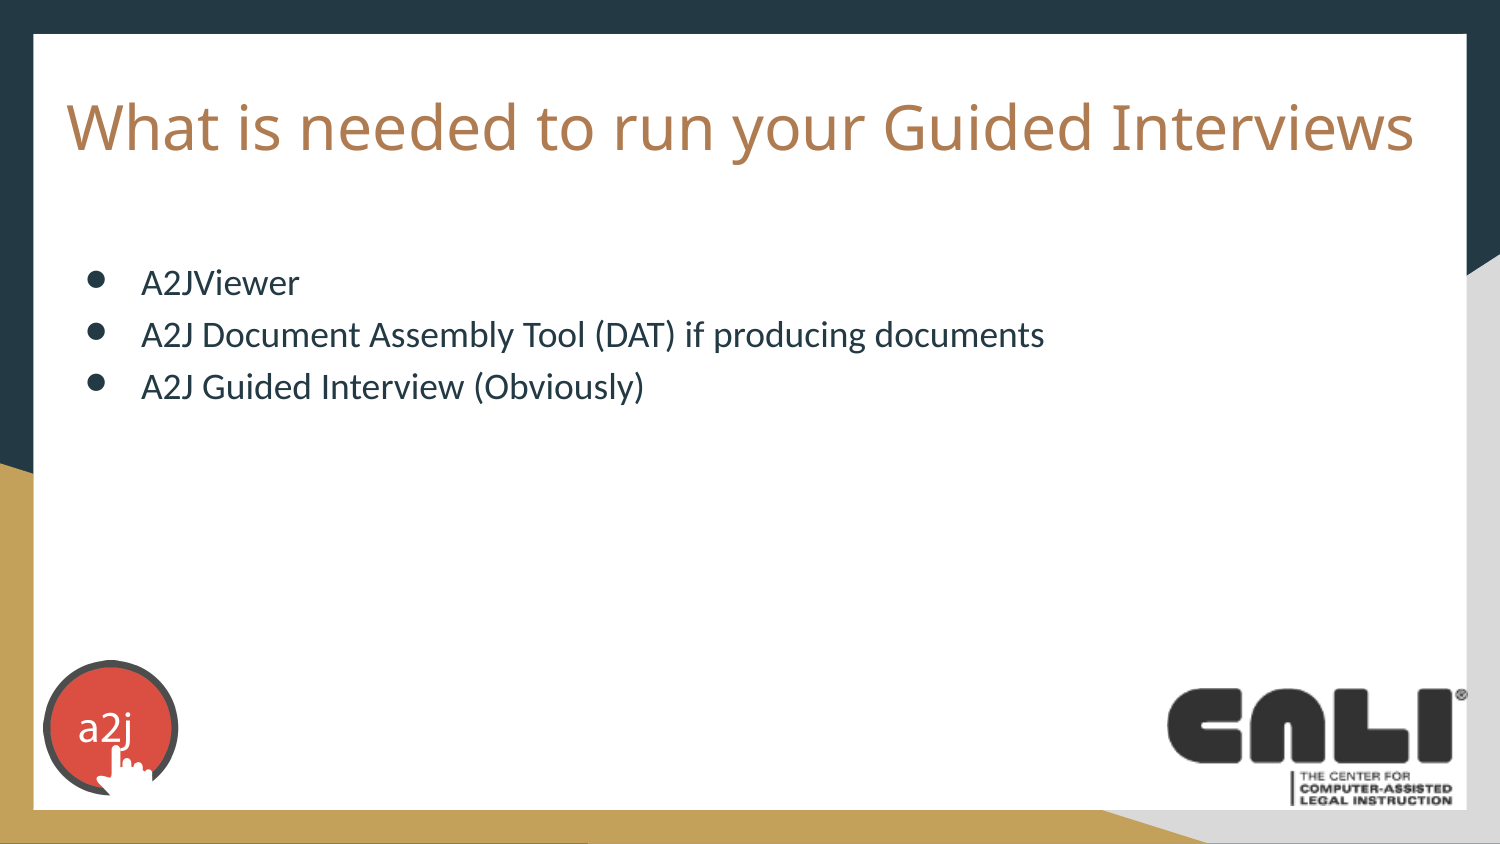

# What is needed to run your Guided Interviews
A2JViewer
A2J Document Assembly Tool (DAT) if producing documents
A2J Guided Interview (Obviously)